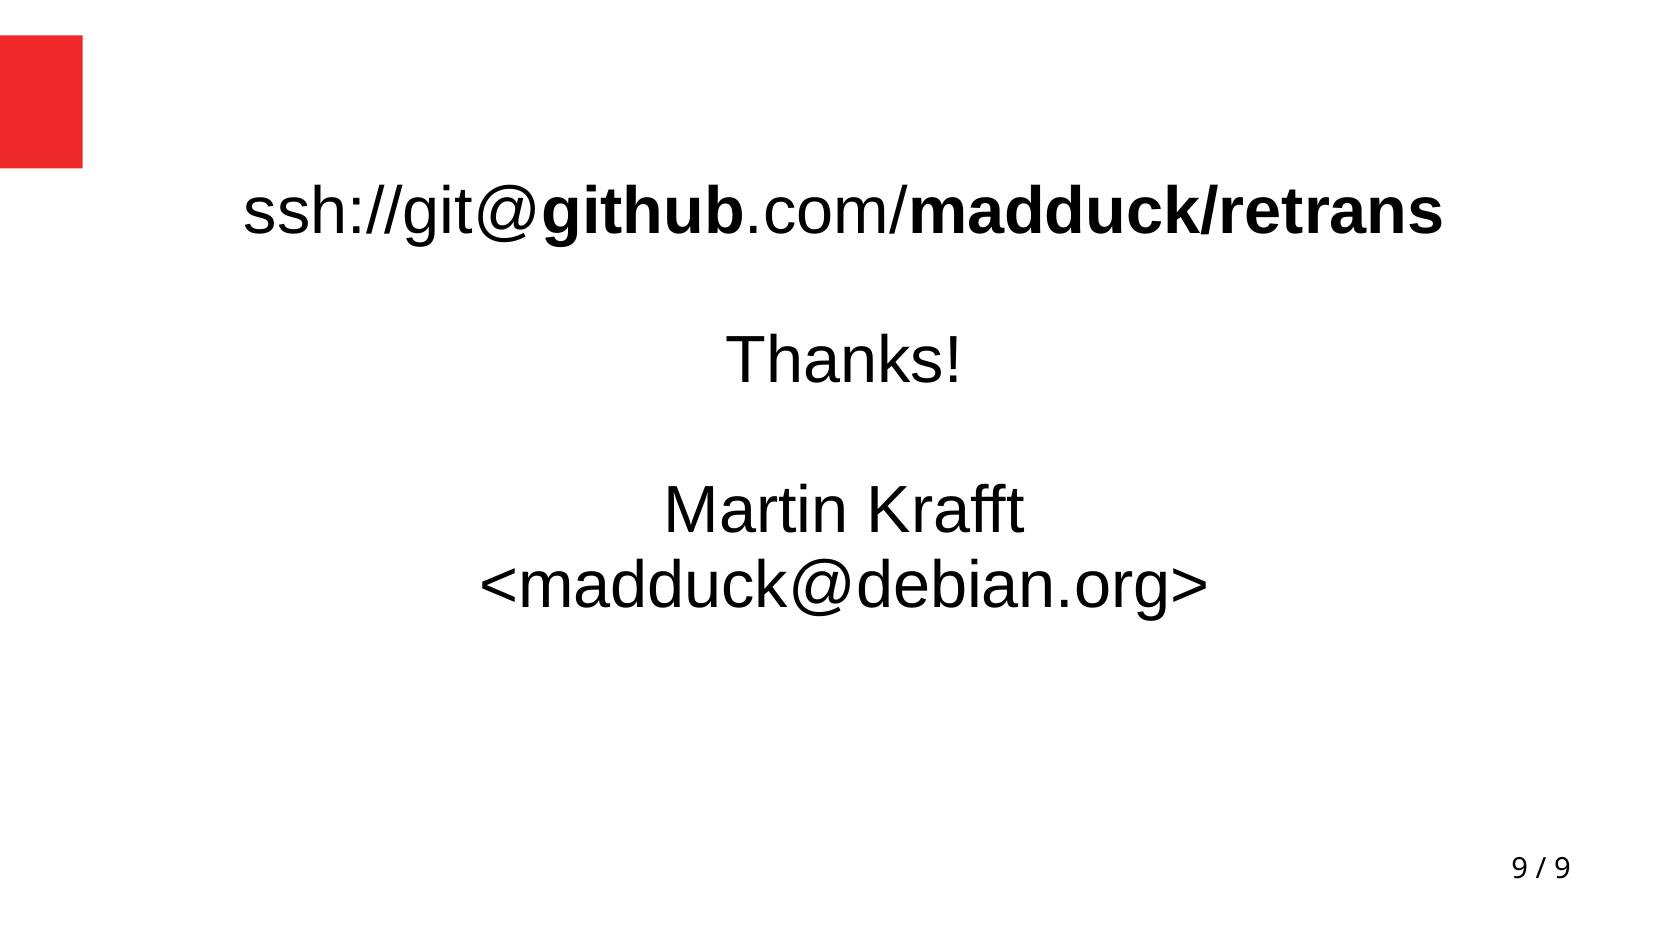

# ssh://git@github.com/madduck/retrans
Thanks!
Martin Krafft
<madduck@debian.org>
9